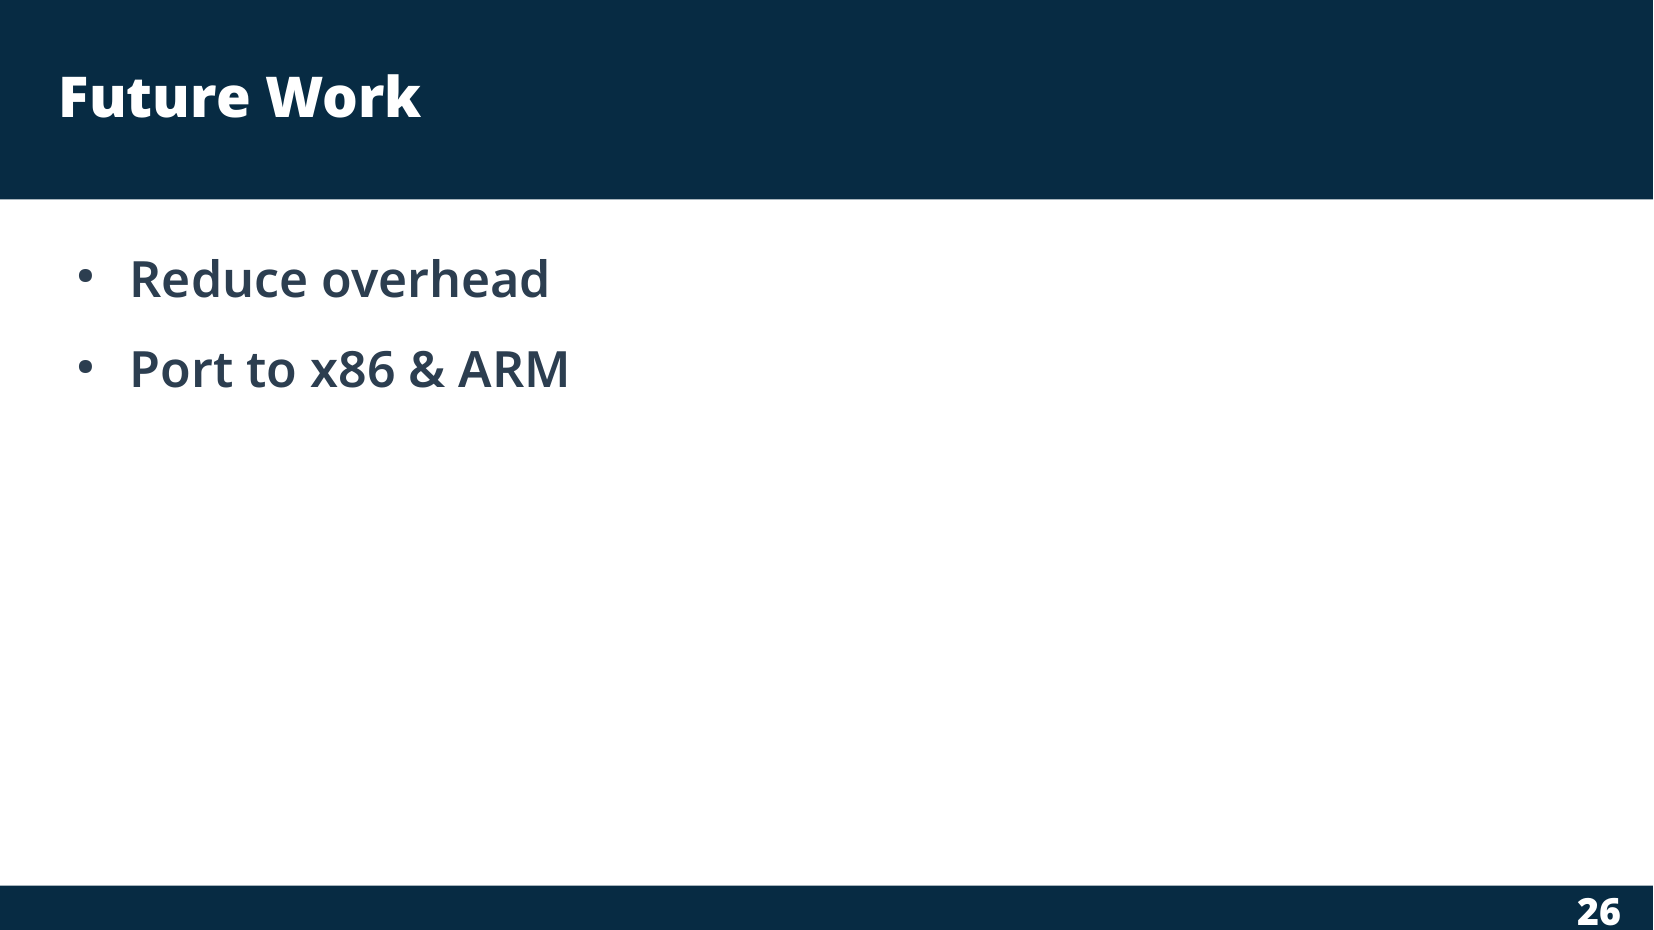

# Future Work
Reduce overhead
Port to x86 & ARM